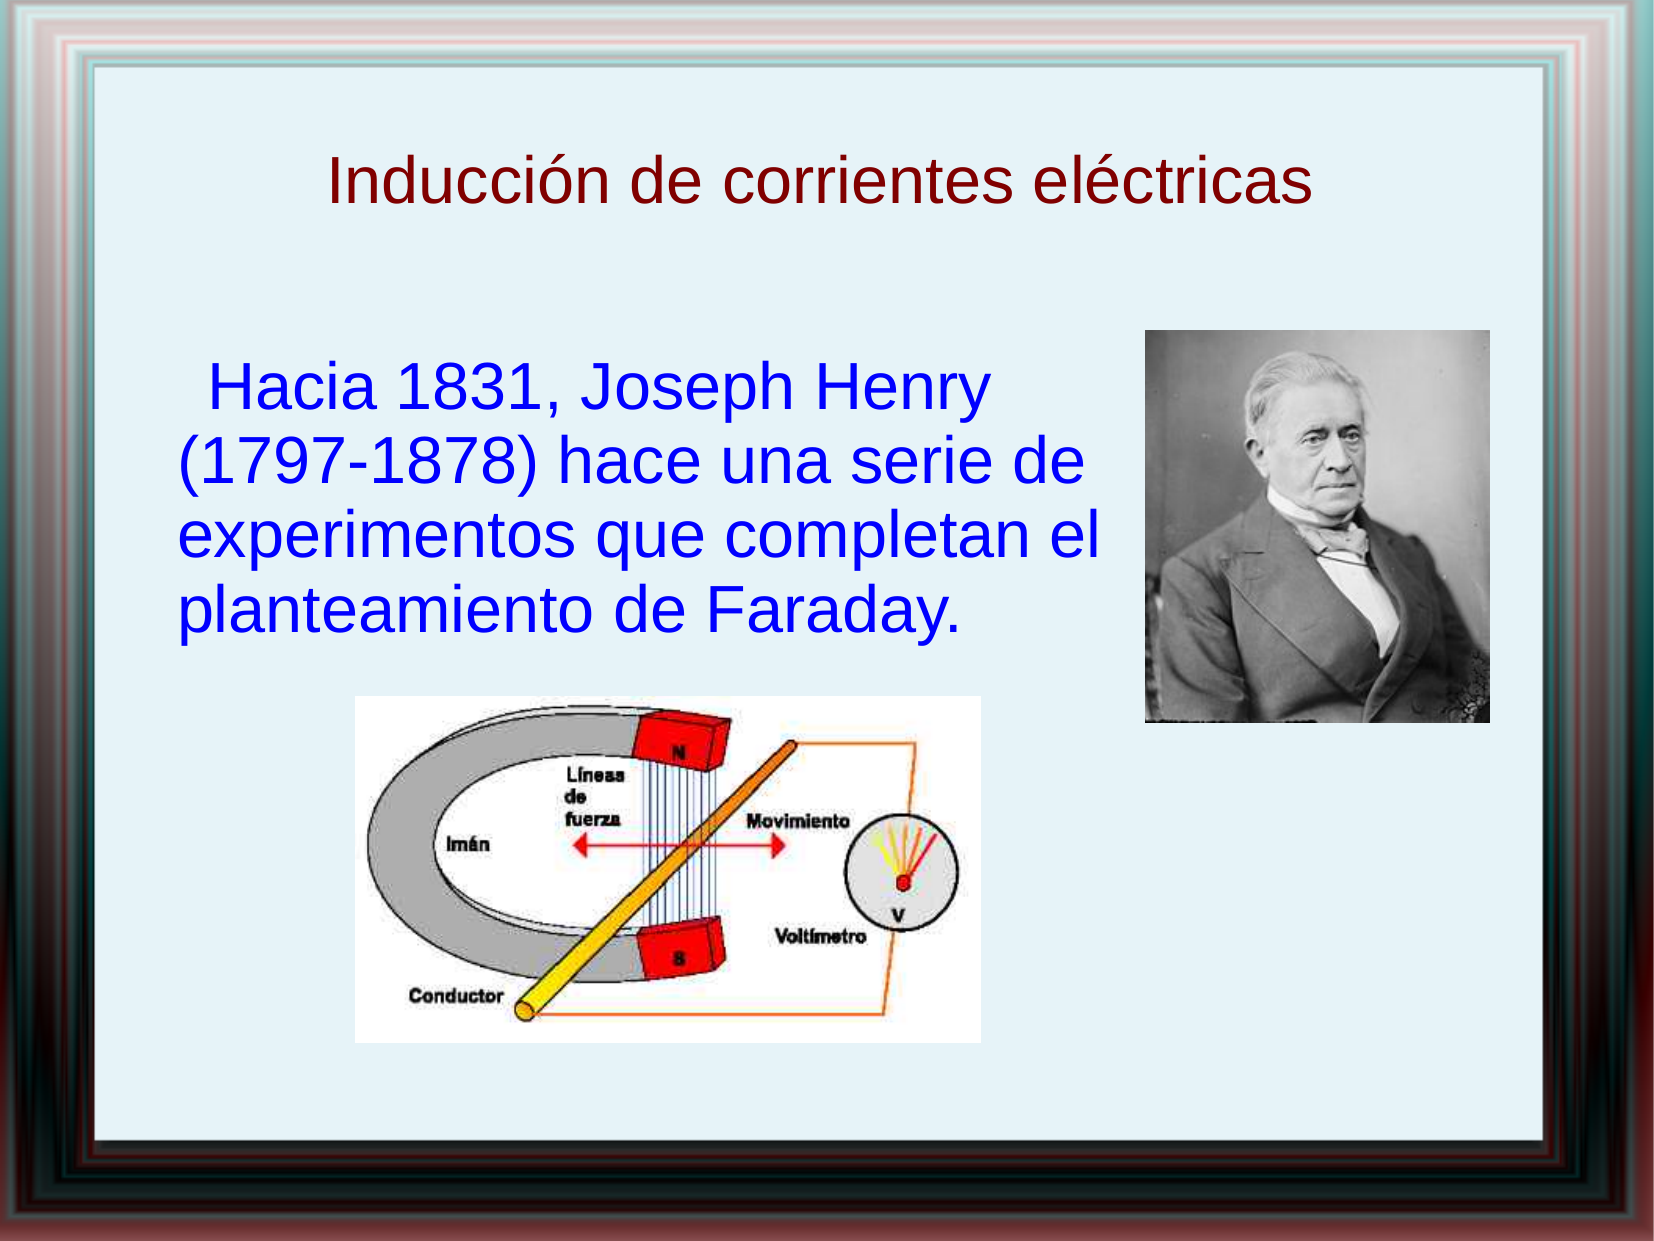

Inducción de corrientes eléctricas
Hacia 1831, Joseph Henry (1797-1878) hace una serie de experimentos que completan el planteamiento de Faraday.